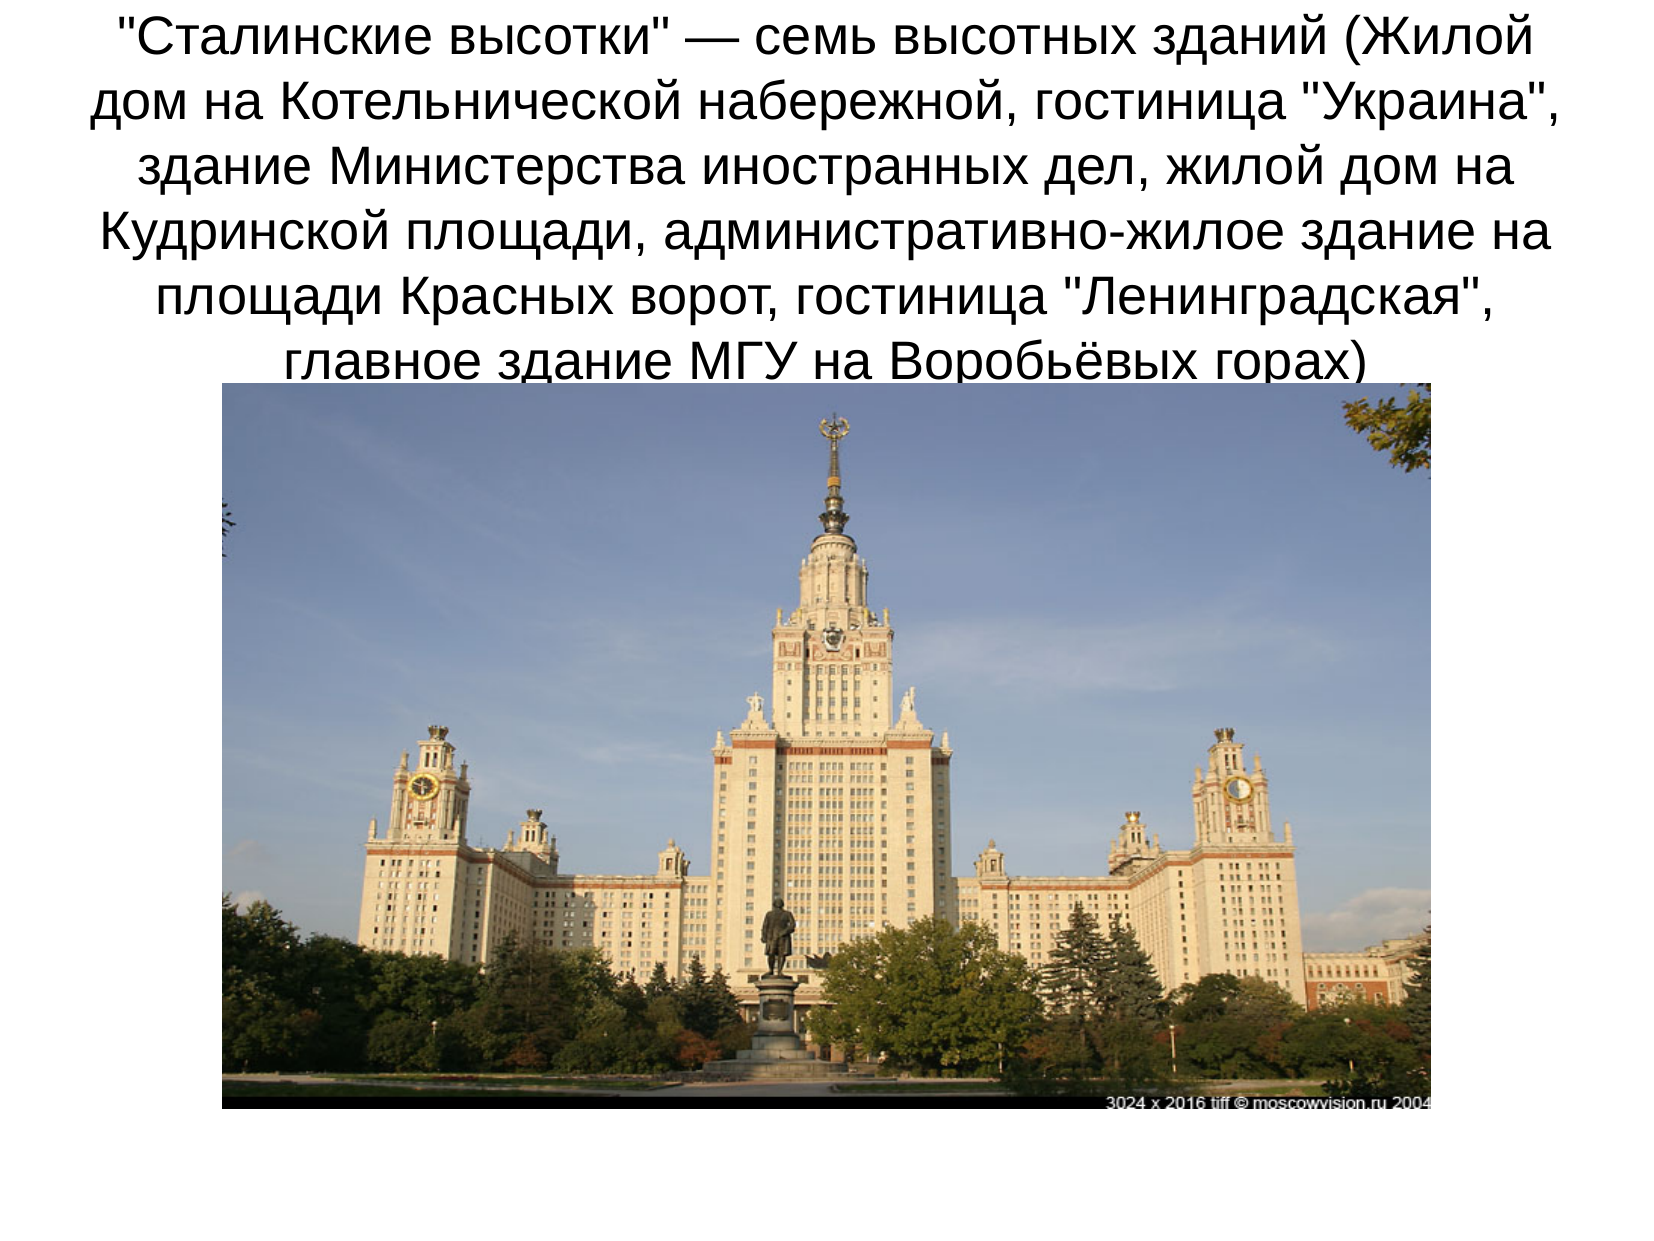

# "Сталинские высотки" — семь высотных зданий (Жилой дом на Котельнической набережной, гостиница "Украина", здание Министерства иностранных дел, жилой дом на Кудринской площади, административно-жилое здание на площади Красных ворот, гостиница "Ленинградская", главное здание МГУ на Воробьёвых горах)